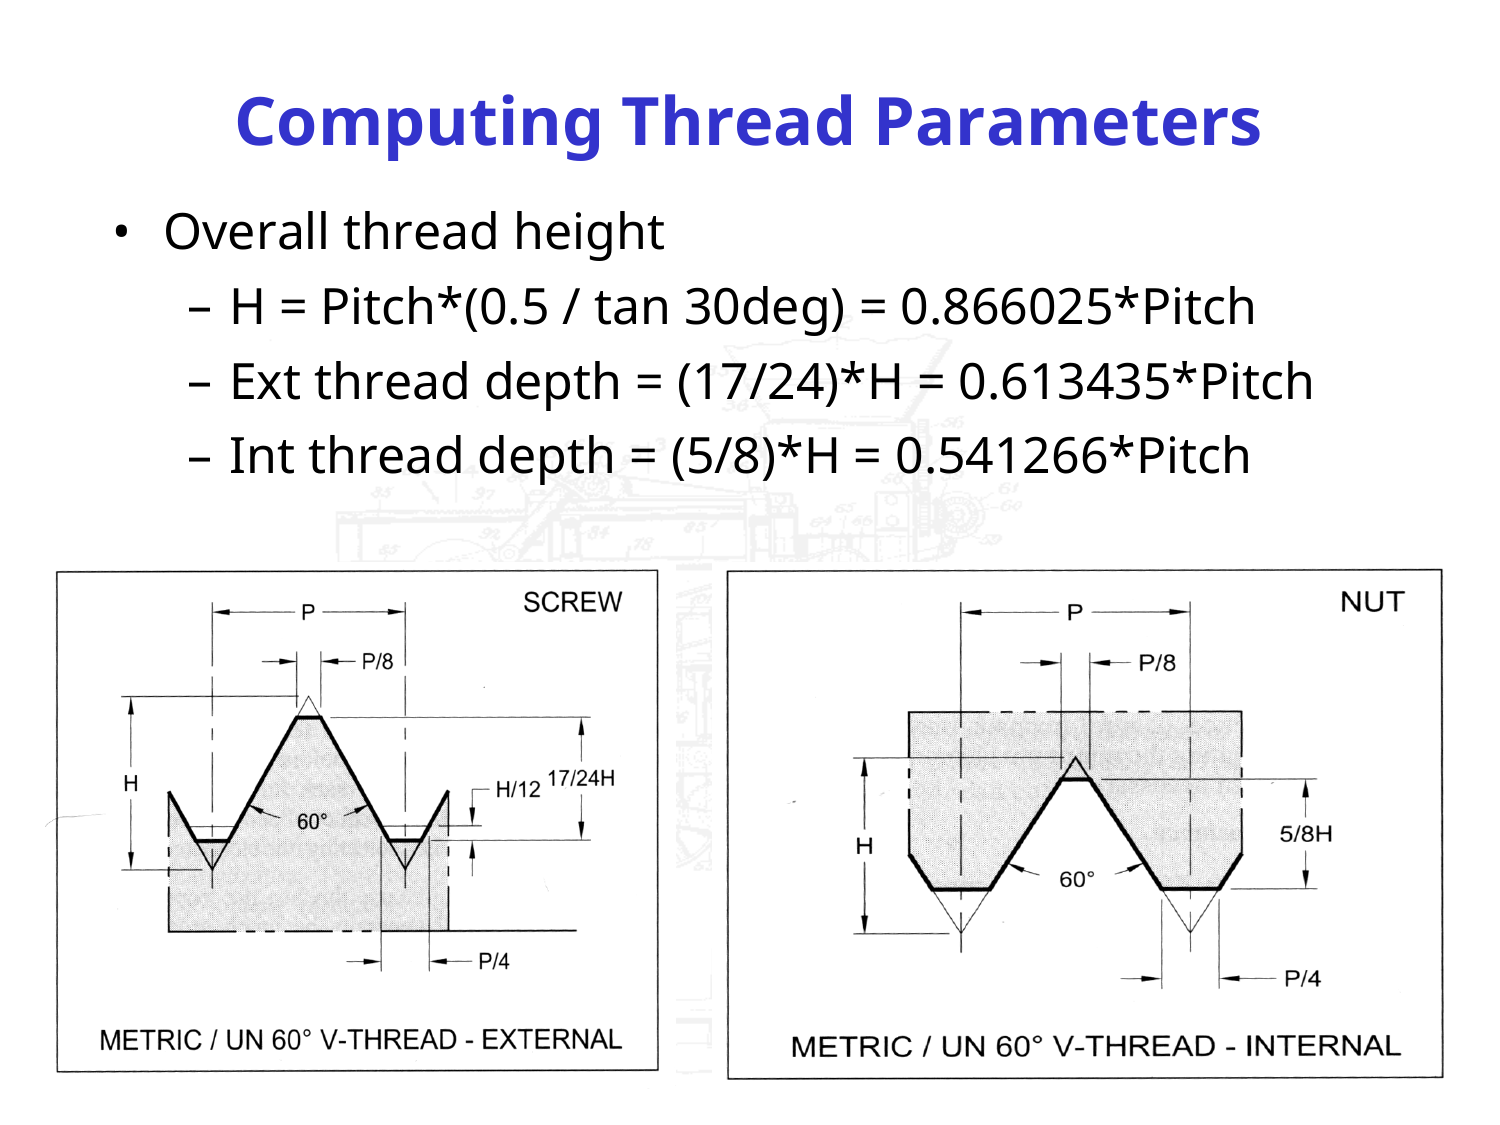

# Computing Thread Parameters
Overall thread height
H = Pitch*(0.5 / tan 30deg) = 0.866025*Pitch
Ext thread depth = (17/24)*H = 0.613435*Pitch
Int thread depth = (5/8)*H = 0.541266*Pitch